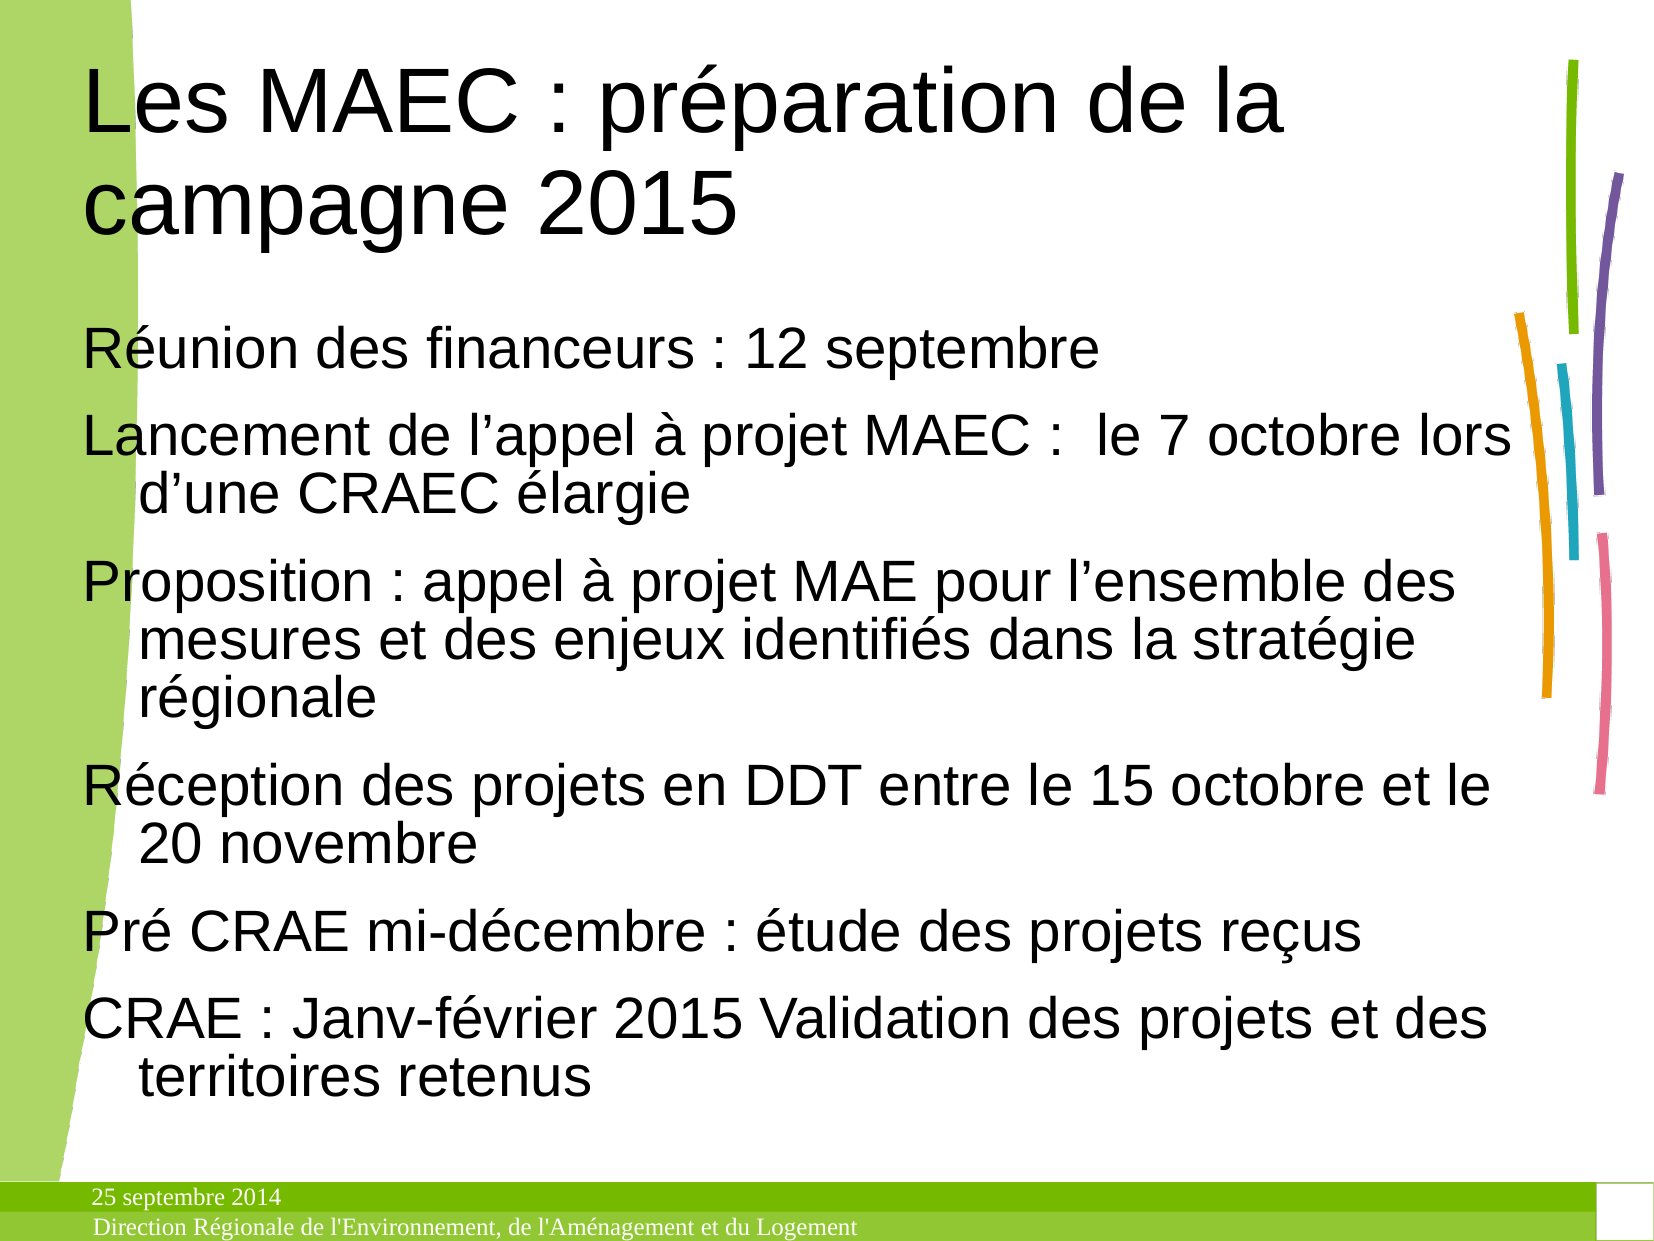

Les MAEC : préparation de la campagne 2015
# Réunion des financeurs : 12 septembre
Lancement de l’appel à projet MAEC : le 7 octobre lors d’une CRAEC élargie
Proposition : appel à projet MAE pour l’ensemble des mesures et des enjeux identifiés dans la stratégie régionale
Réception des projets en DDT entre le 15 octobre et le 20 novembre
Pré CRAE mi-décembre : étude des projets reçus
CRAE : Janv-février 2015 Validation des projets et des territoires retenus